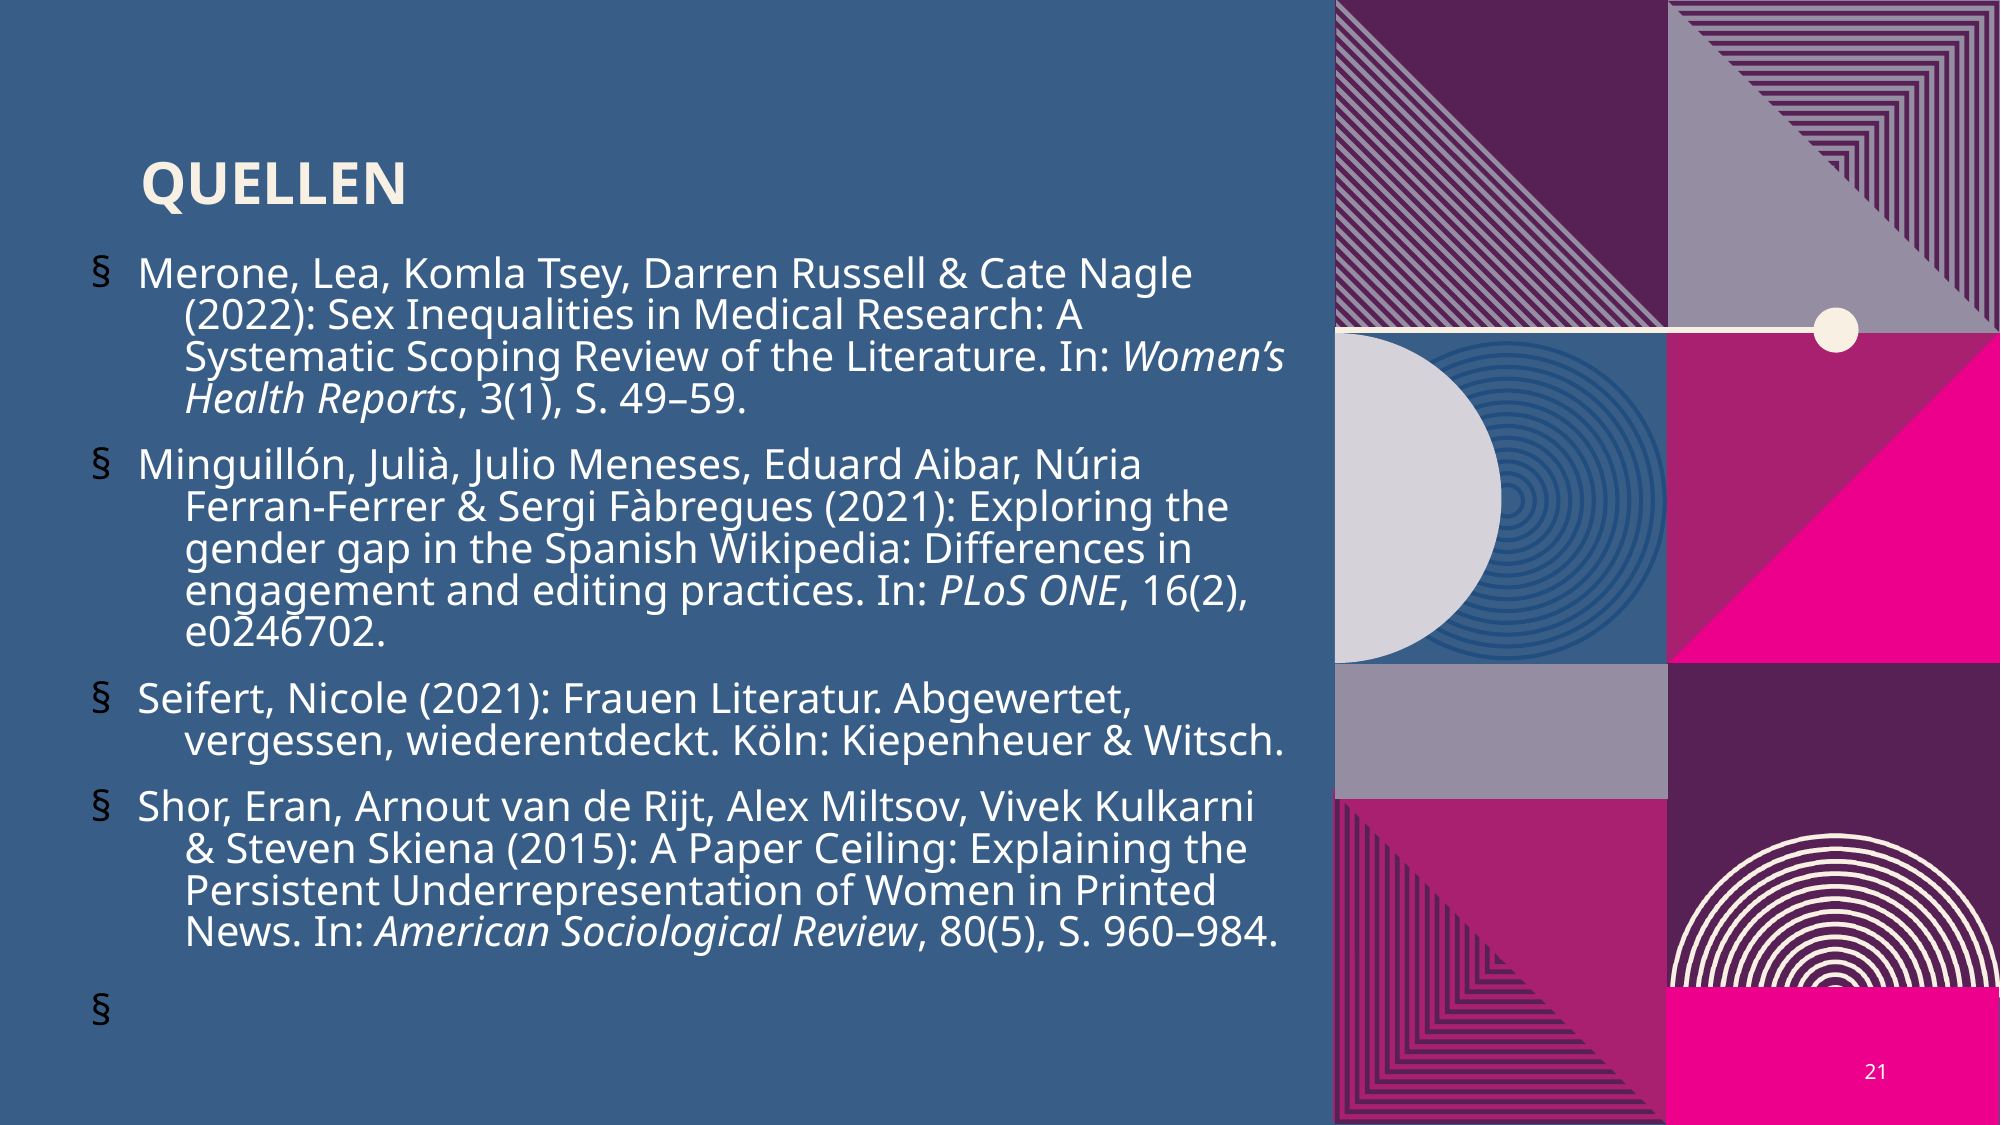

# Quellen
Merone, Lea, Komla Tsey, Darren Russell & Cate Nagle (2022): Sex Inequalities in Medical Research: A Systematic Scoping Review of the Literature. In: Women’s Health Reports, 3(1), S. 49–59.
Minguillón, Julià, Julio Meneses, Eduard Aibar, Núria Ferran-Ferrer & Sergi Fàbregues (2021): Exploring the gender gap in the Spanish Wikipedia: Differences in engagement and editing practices. In: PLoS ONE, 16(2), e0246702.
Seifert, Nicole (2021): Frauen Literatur. Abgewertet, vergessen, wiederentdeckt. Köln: Kiepenheuer & Witsch.
Shor, Eran, Arnout van de Rijt, Alex Miltsov, Vivek Kulkarni & Steven Skiena (2015): A Paper Ceiling: Explaining the Persistent Underrepresentation of Women in Printed News. In: American Sociological Review, 80(5), S. 960–984.